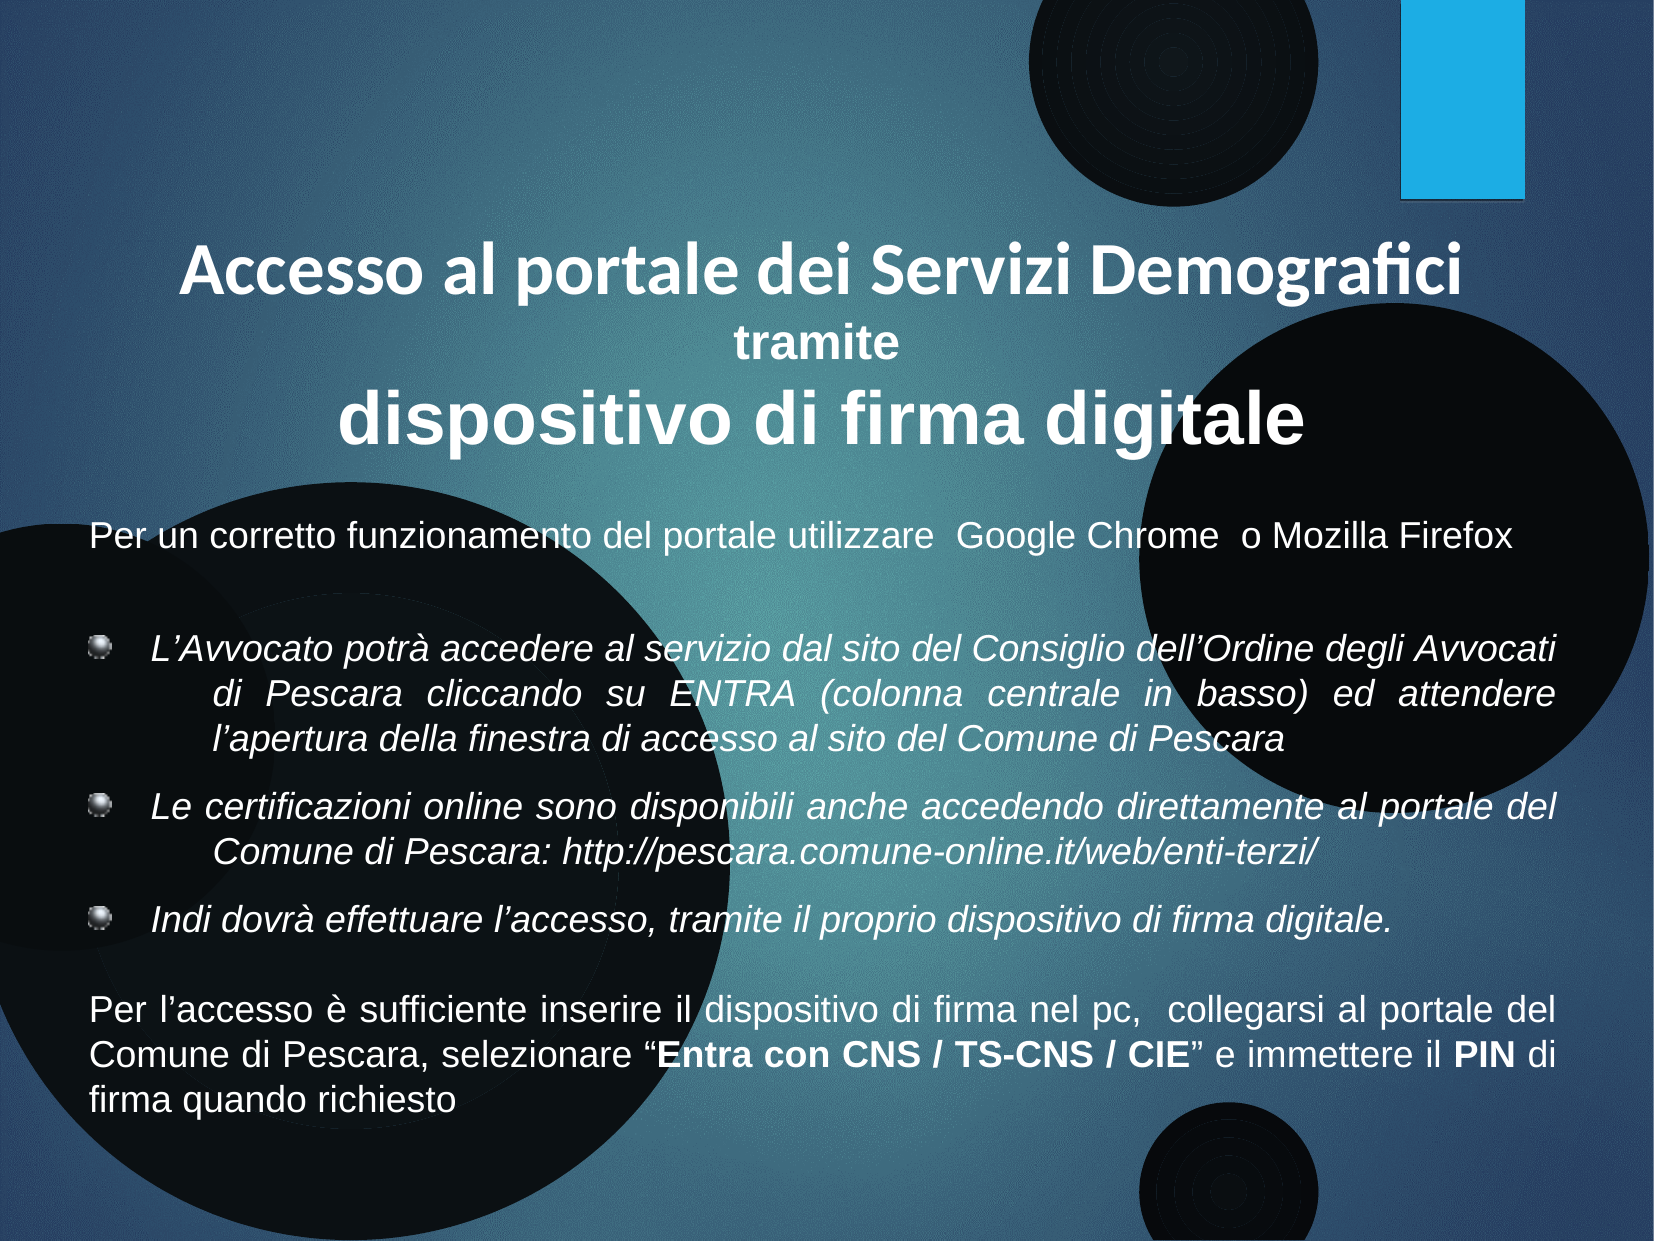

Accesso al portale dei Servizi Demografici
tramite
dispositivo di firma digitale
Per un corretto funzionamento del portale utilizzare Google Chrome o Mozilla Firefox
L’Avvocato potrà accedere al servizio dal sito del Consiglio dell’Ordine degli Avvocati di Pescara cliccando su ENTRA (colonna centrale in basso) ed attendere l’apertura della finestra di accesso al sito del Comune di Pescara
Le certificazioni online sono disponibili anche accedendo direttamente al portale del Comune di Pescara: http://pescara.comune-online.it/web/enti-terzi/
Indi dovrà effettuare l’accesso, tramite il proprio dispositivo di firma digitale.
Per l’accesso è sufficiente inserire il dispositivo di firma nel pc, collegarsi al portale del Comune di Pescara, selezionare “Entra con CNS / TS-CNS / CIE” e immettere il PIN di firma quando richiesto